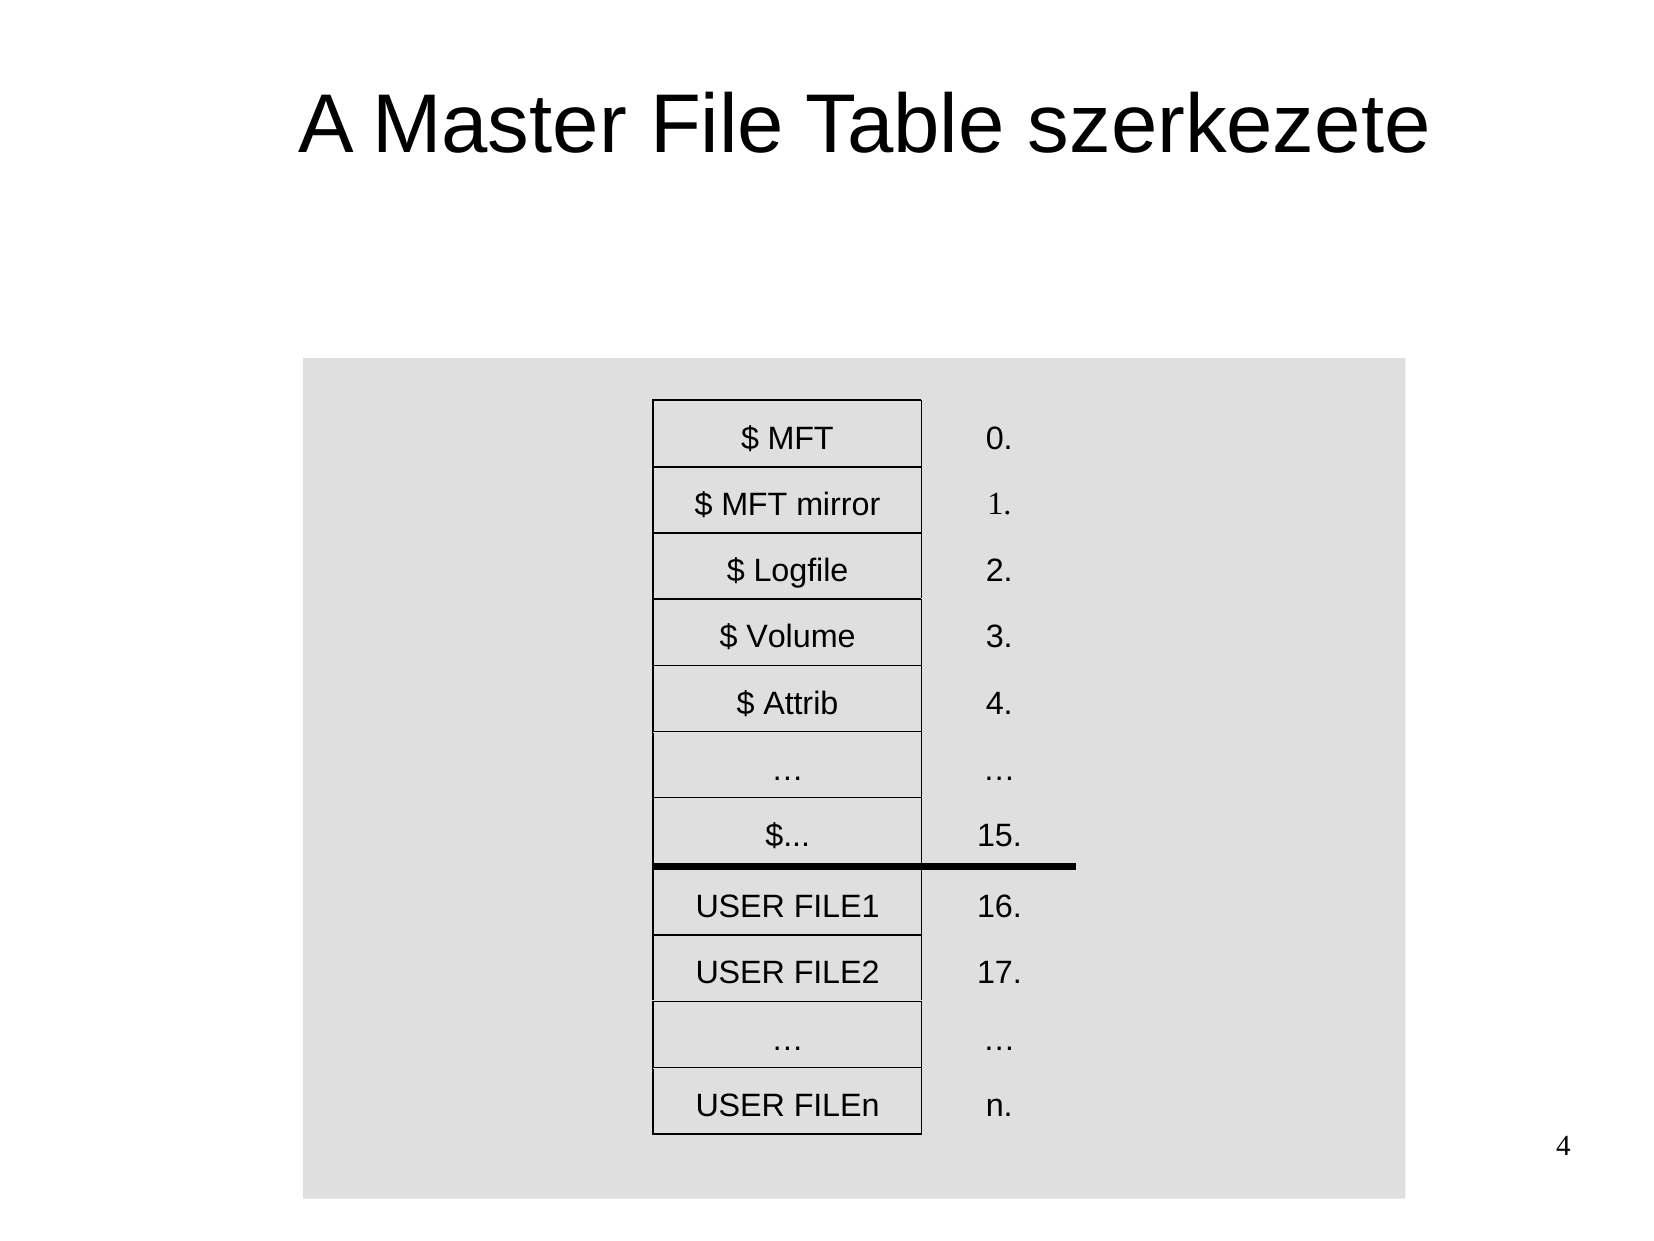

# A Master File Table szerkezete
4